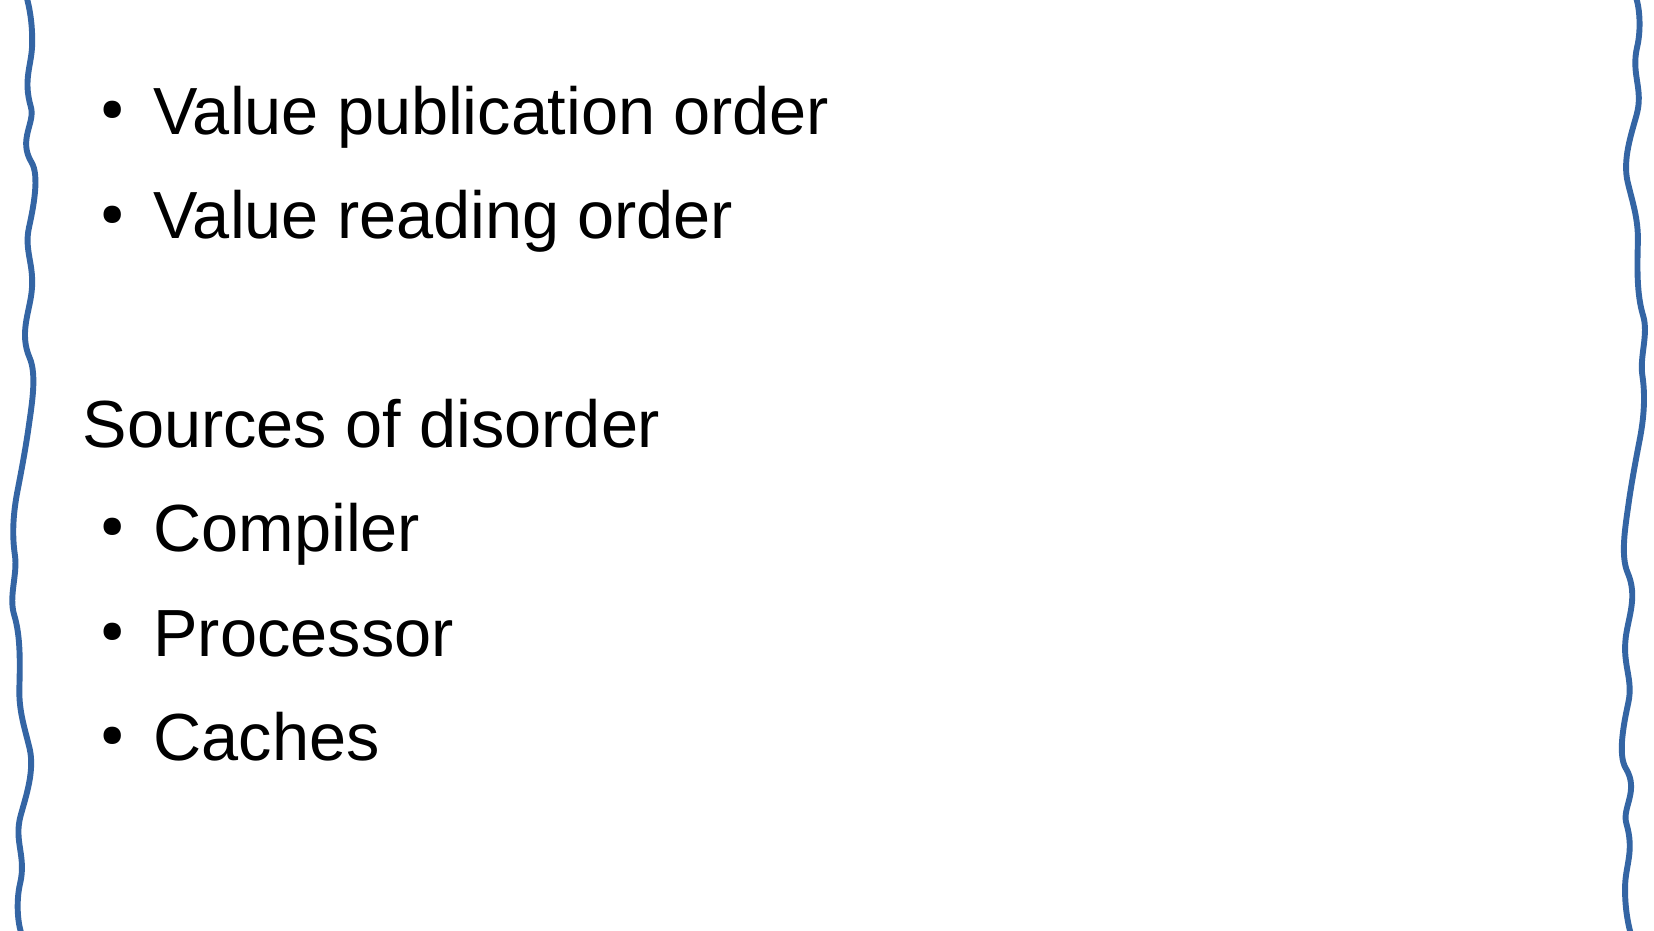

# Value publication order
Value reading order
Sources of disorder
Compiler
Processor
Caches